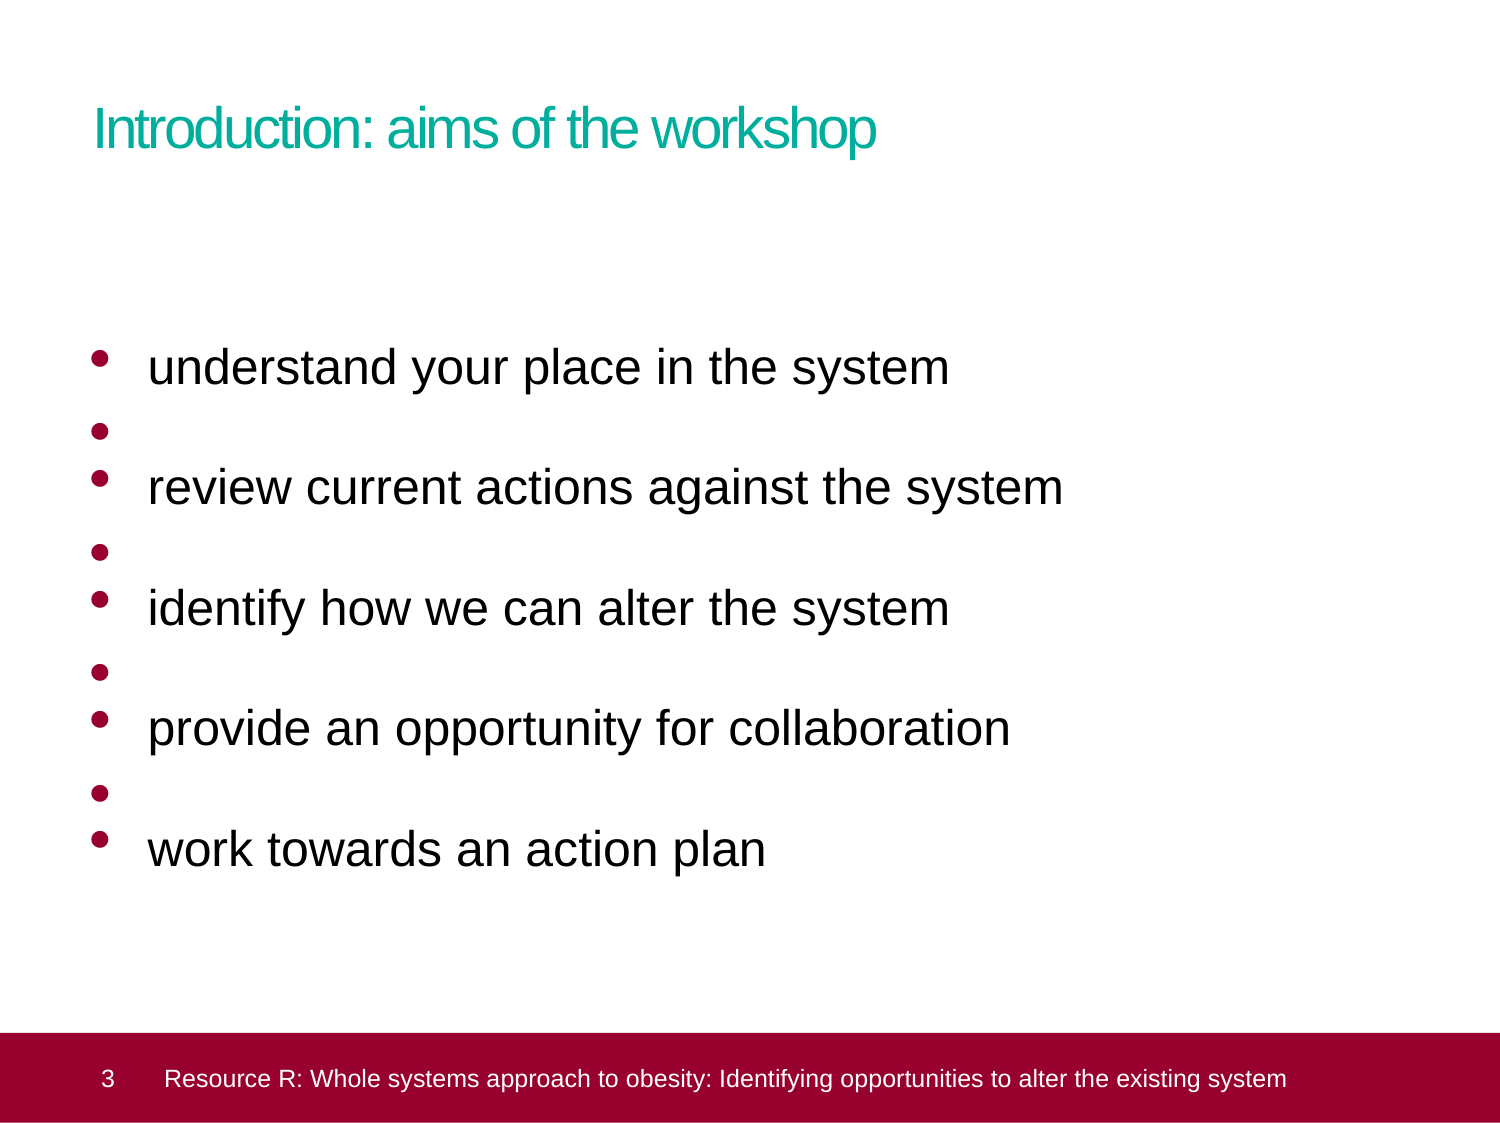

# Introduction: aims of the workshop
understand your place in the system
review current actions against the system
identify how we can alter the system
provide an opportunity for collaboration
work towards an action plan
 2
Resource R: Whole systems approach to obesity: Identifying opportunities to alter the existing system